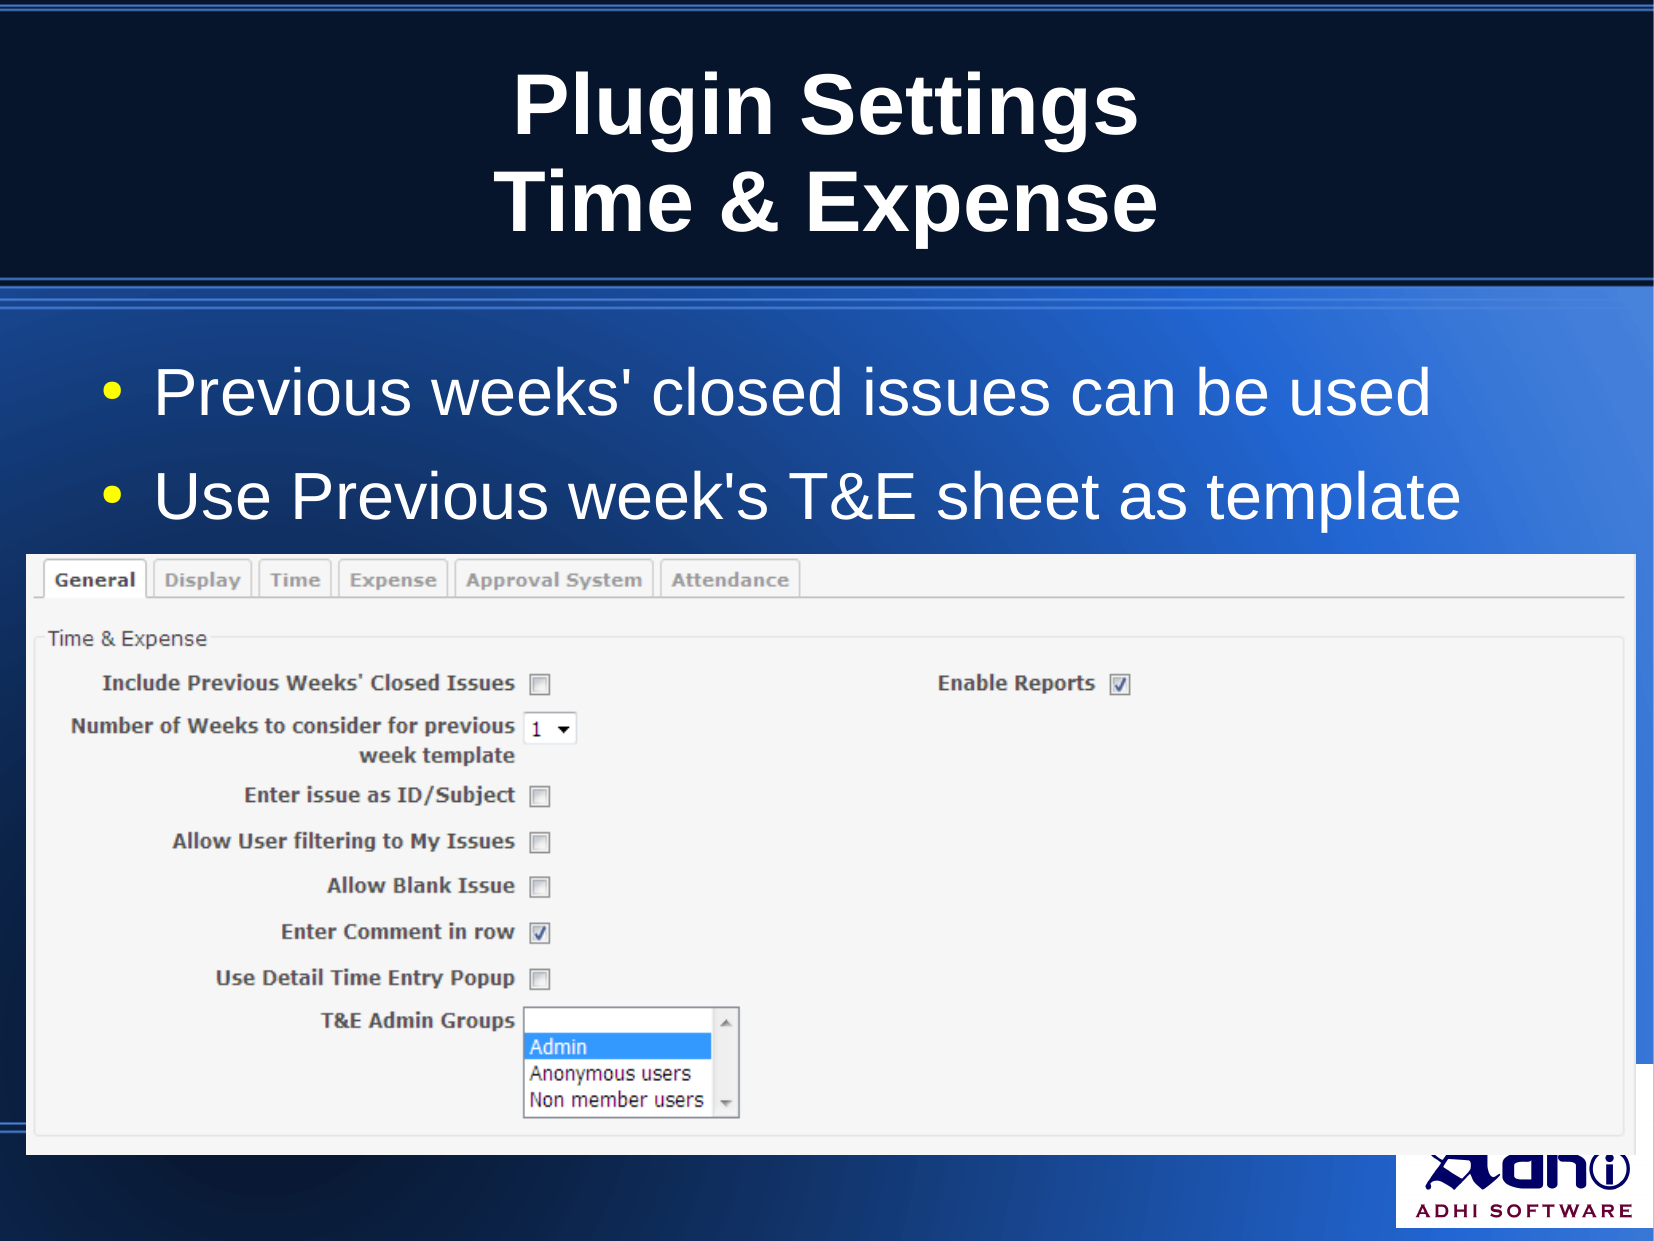

# Plugin Settings Time & Expense
Previous weeks' closed issues can be used
Use Previous week's T&E sheet as template